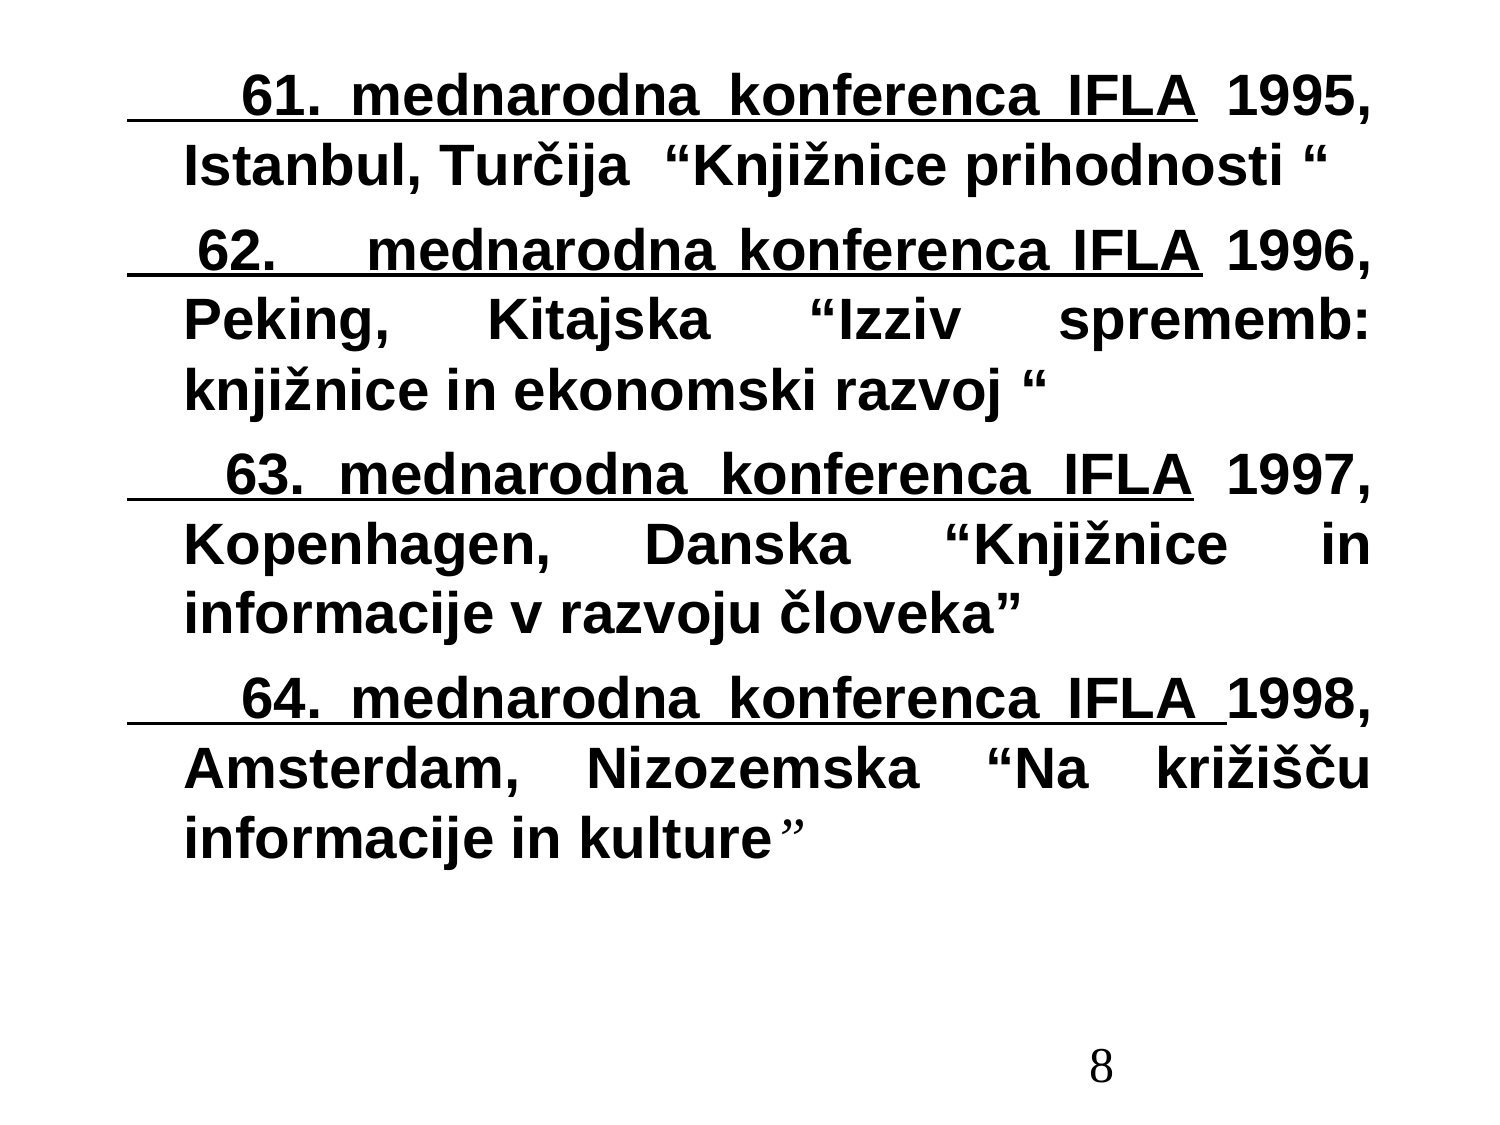

# 61. mednarodna konferenca IFLA 1995, Istanbul, Turčija “Knjižnice prihodnosti “
 62.     mednarodna konferenca IFLA 1996, Peking, Kitajska “Izziv sprememb: knjižnice in ekonomski razvoj “
 63. mednarodna konferenca IFLA 1997, Kopenhagen, Danska “Knjižnice in informacije v razvoju človeka”
 64. mednarodna konferenca IFLA 1998, Amsterdam, Nizozemska “Na križišču informacije in kulture”
8